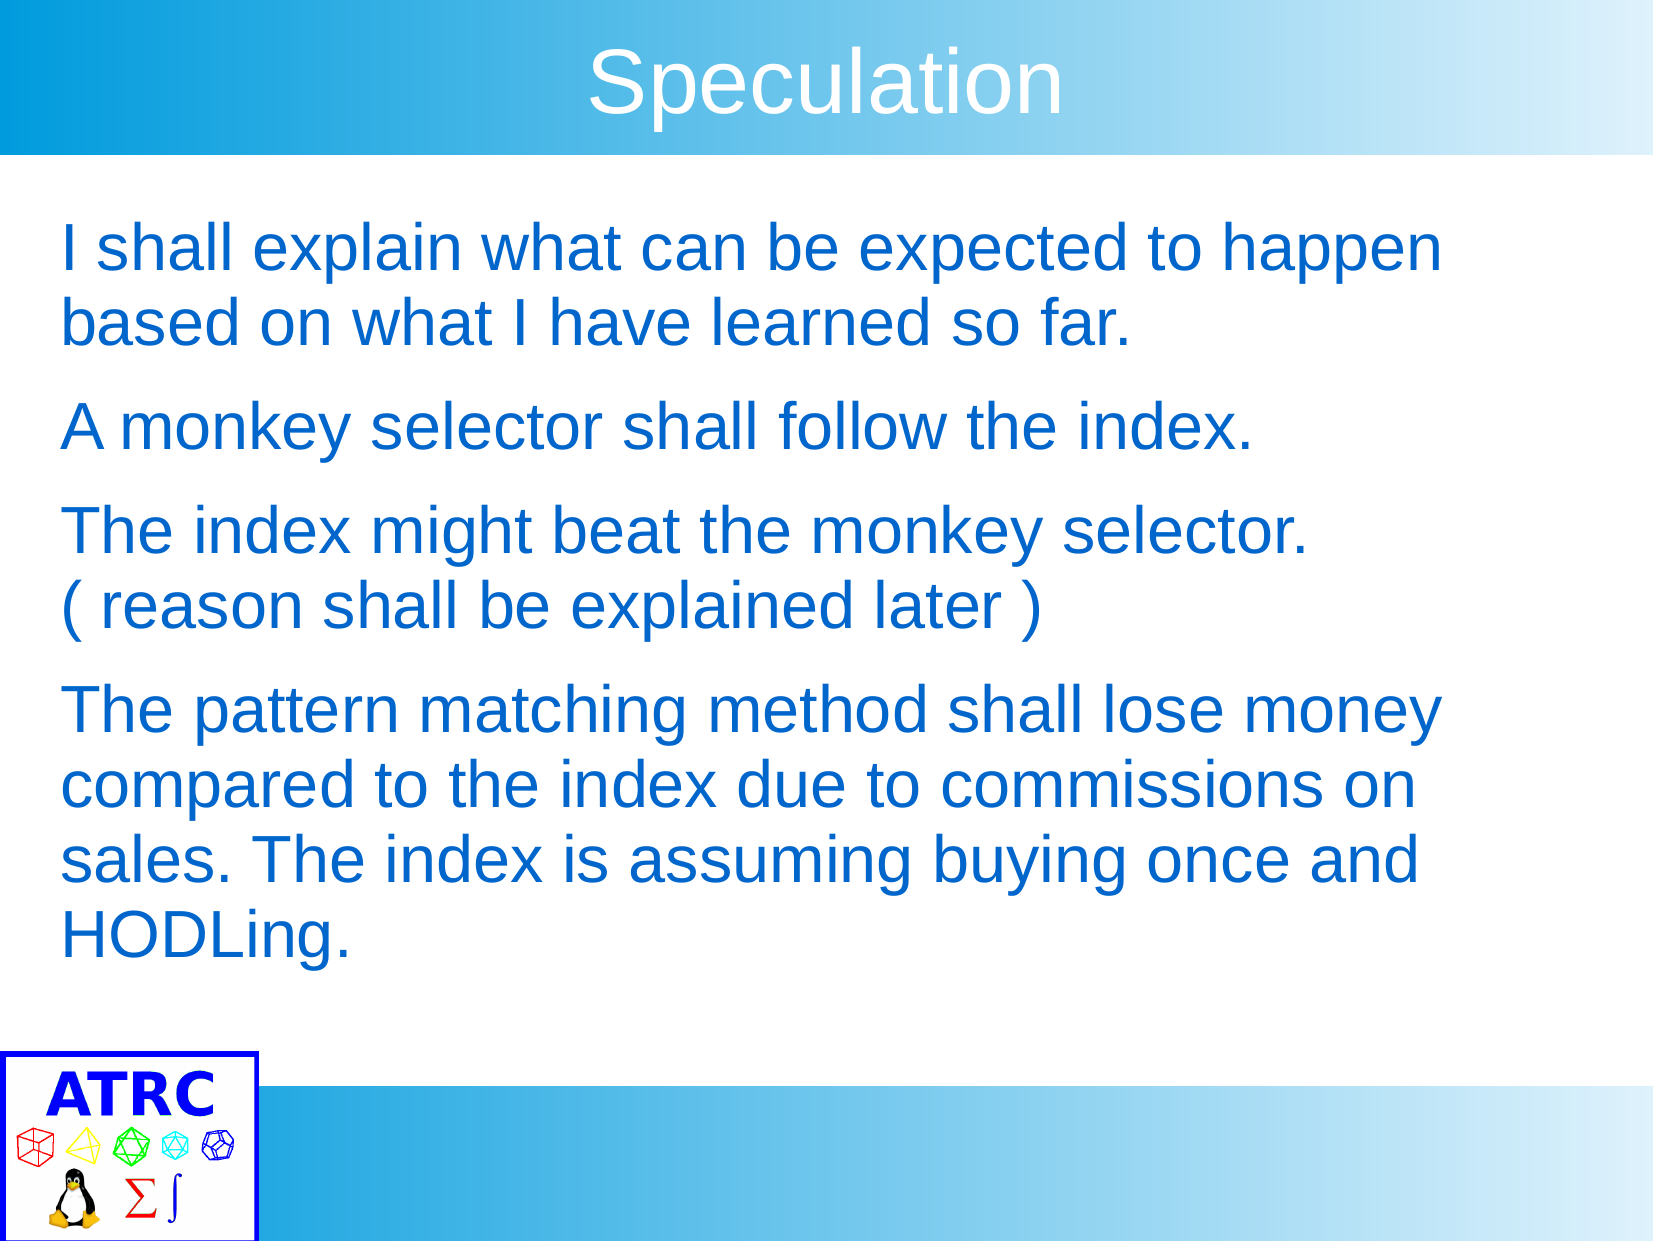

# Speculation
I shall explain what can be expected to happen based on what I have learned so far.
A monkey selector shall follow the index.
The index might beat the monkey selector. ( reason shall be explained later )
The pattern matching method shall lose money compared to the index due to commissions on sales. The index is assuming buying once and HODLing.